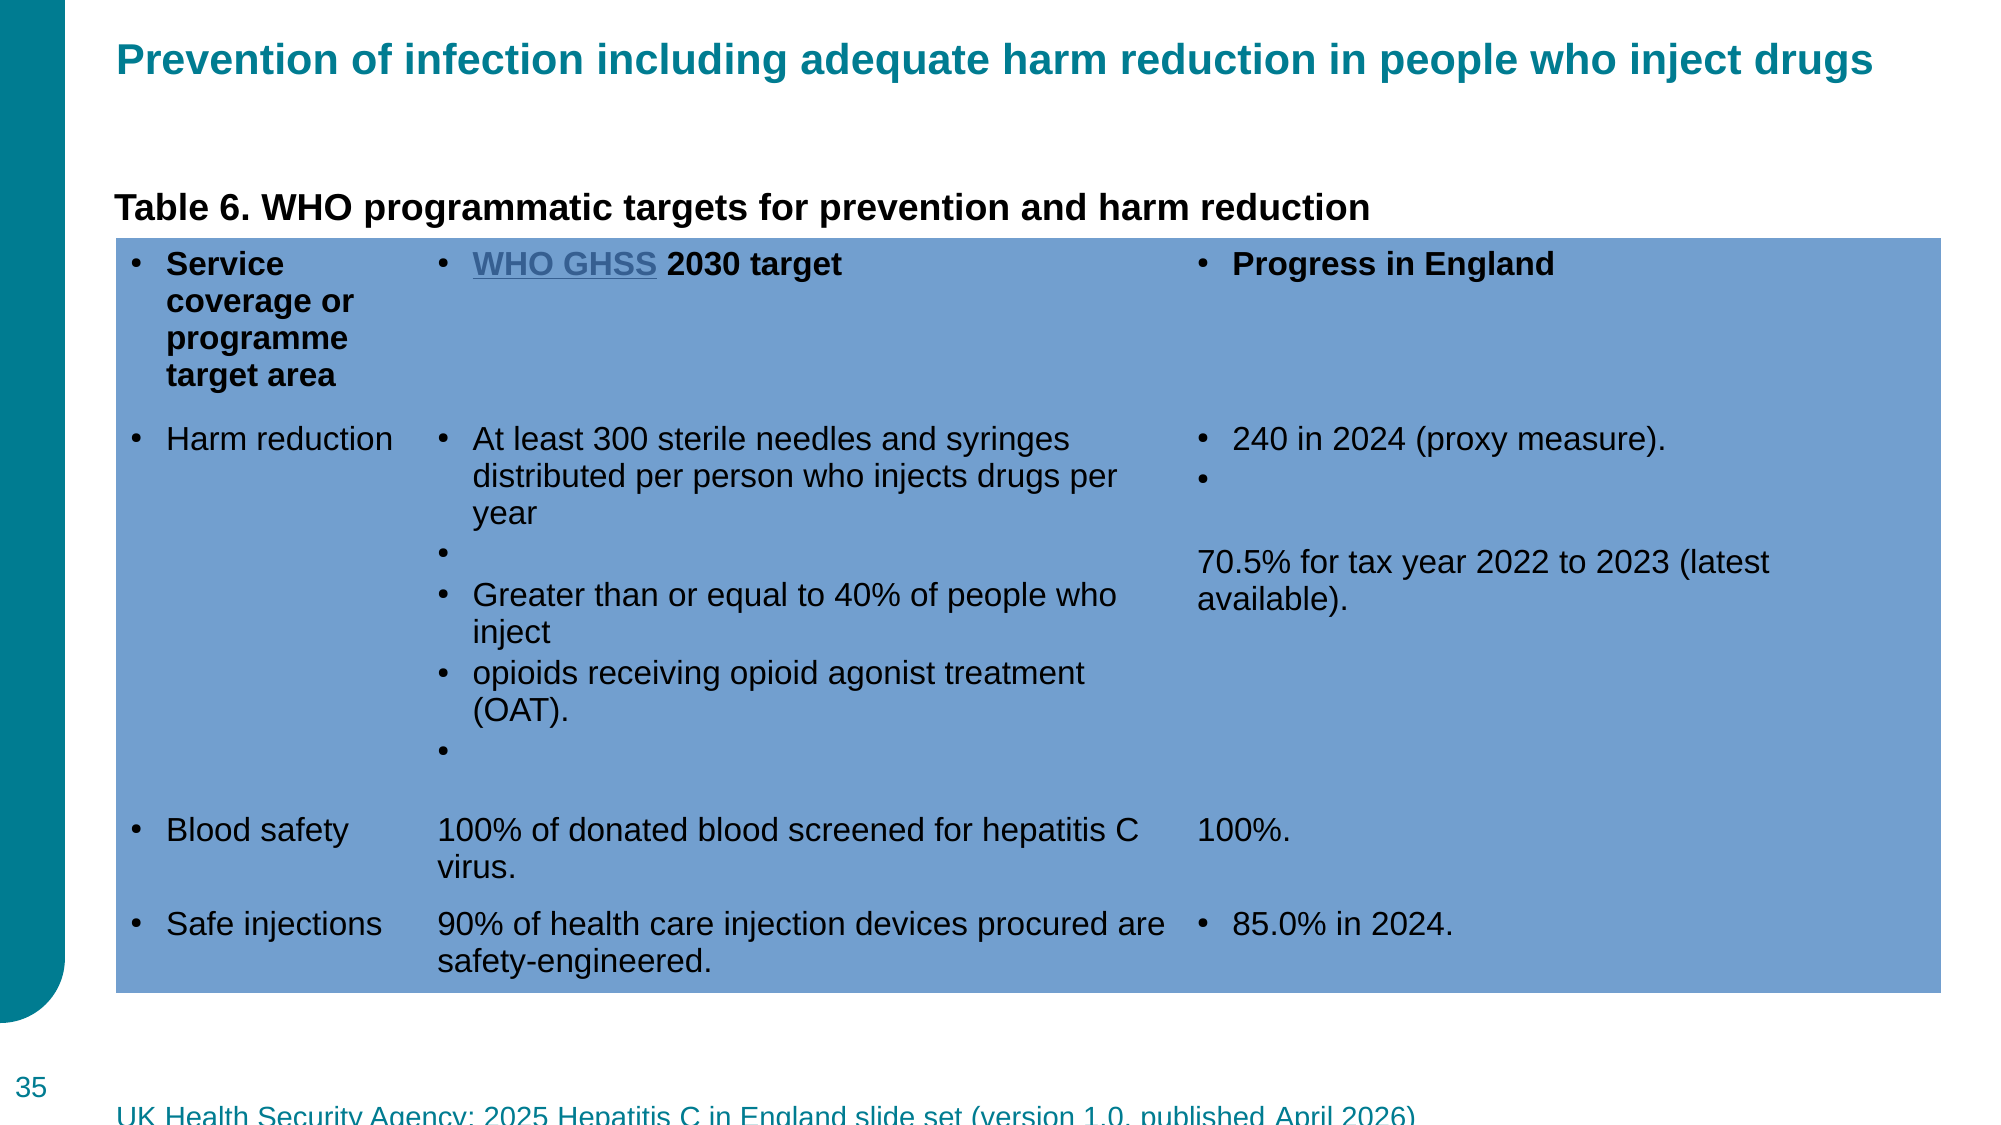

# Prevention of infection including adequate harm reduction in people who inject drugs
Table 6. WHO programmatic targets for prevention and harm reduction
| Service coverage or programme target area | WHO GHSS 2030 target | Progress in England |
| --- | --- | --- |
| Harm reduction | At least 300 sterile needles and syringes distributed per person who injects drugs per year Greater than or equal to 40% of people who inject opioids receiving opioid agonist treatment (OAT). | 240 in 2024 (proxy measure). 70.5% for tax year 2022 to 2023 (latest available). |
| Blood safety | 100% of donated blood screened for hepatitis C virus. | 100%. |
| Safe injections | 90% of health care injection devices procured are safety-engineered. | 85.0% in 2024. |
UK Health Security Agency: 2025 Hepatitis C in England slide set (version 1.0, published April 2026)
35